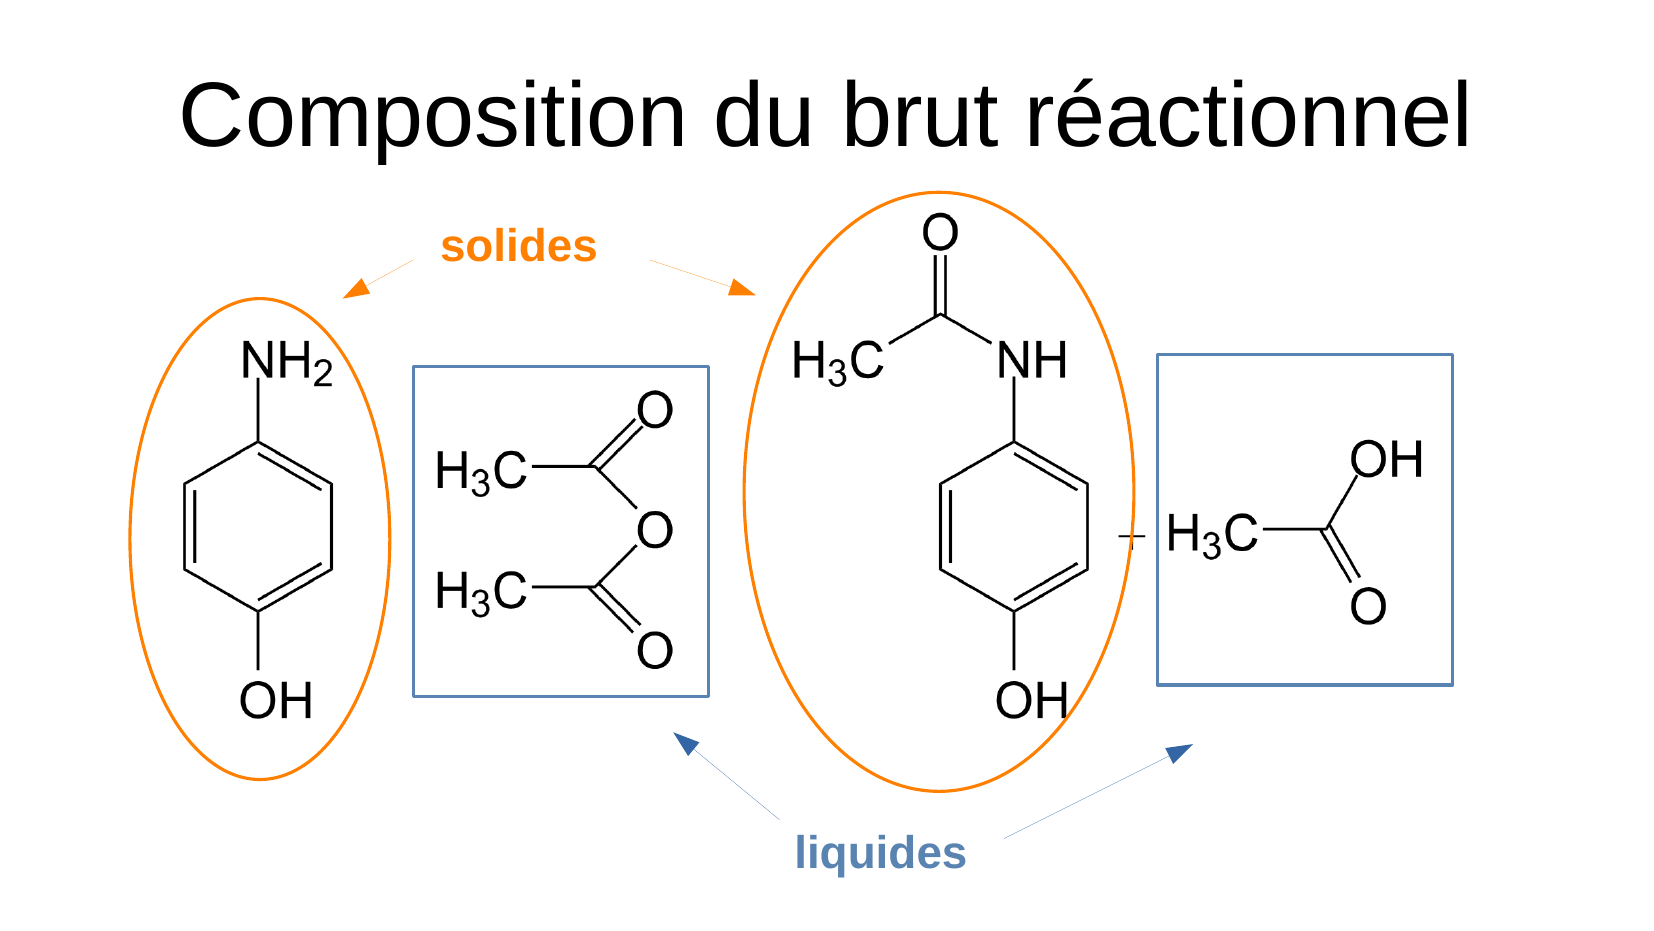

# Composition du brut réactionnel
solides
liquides